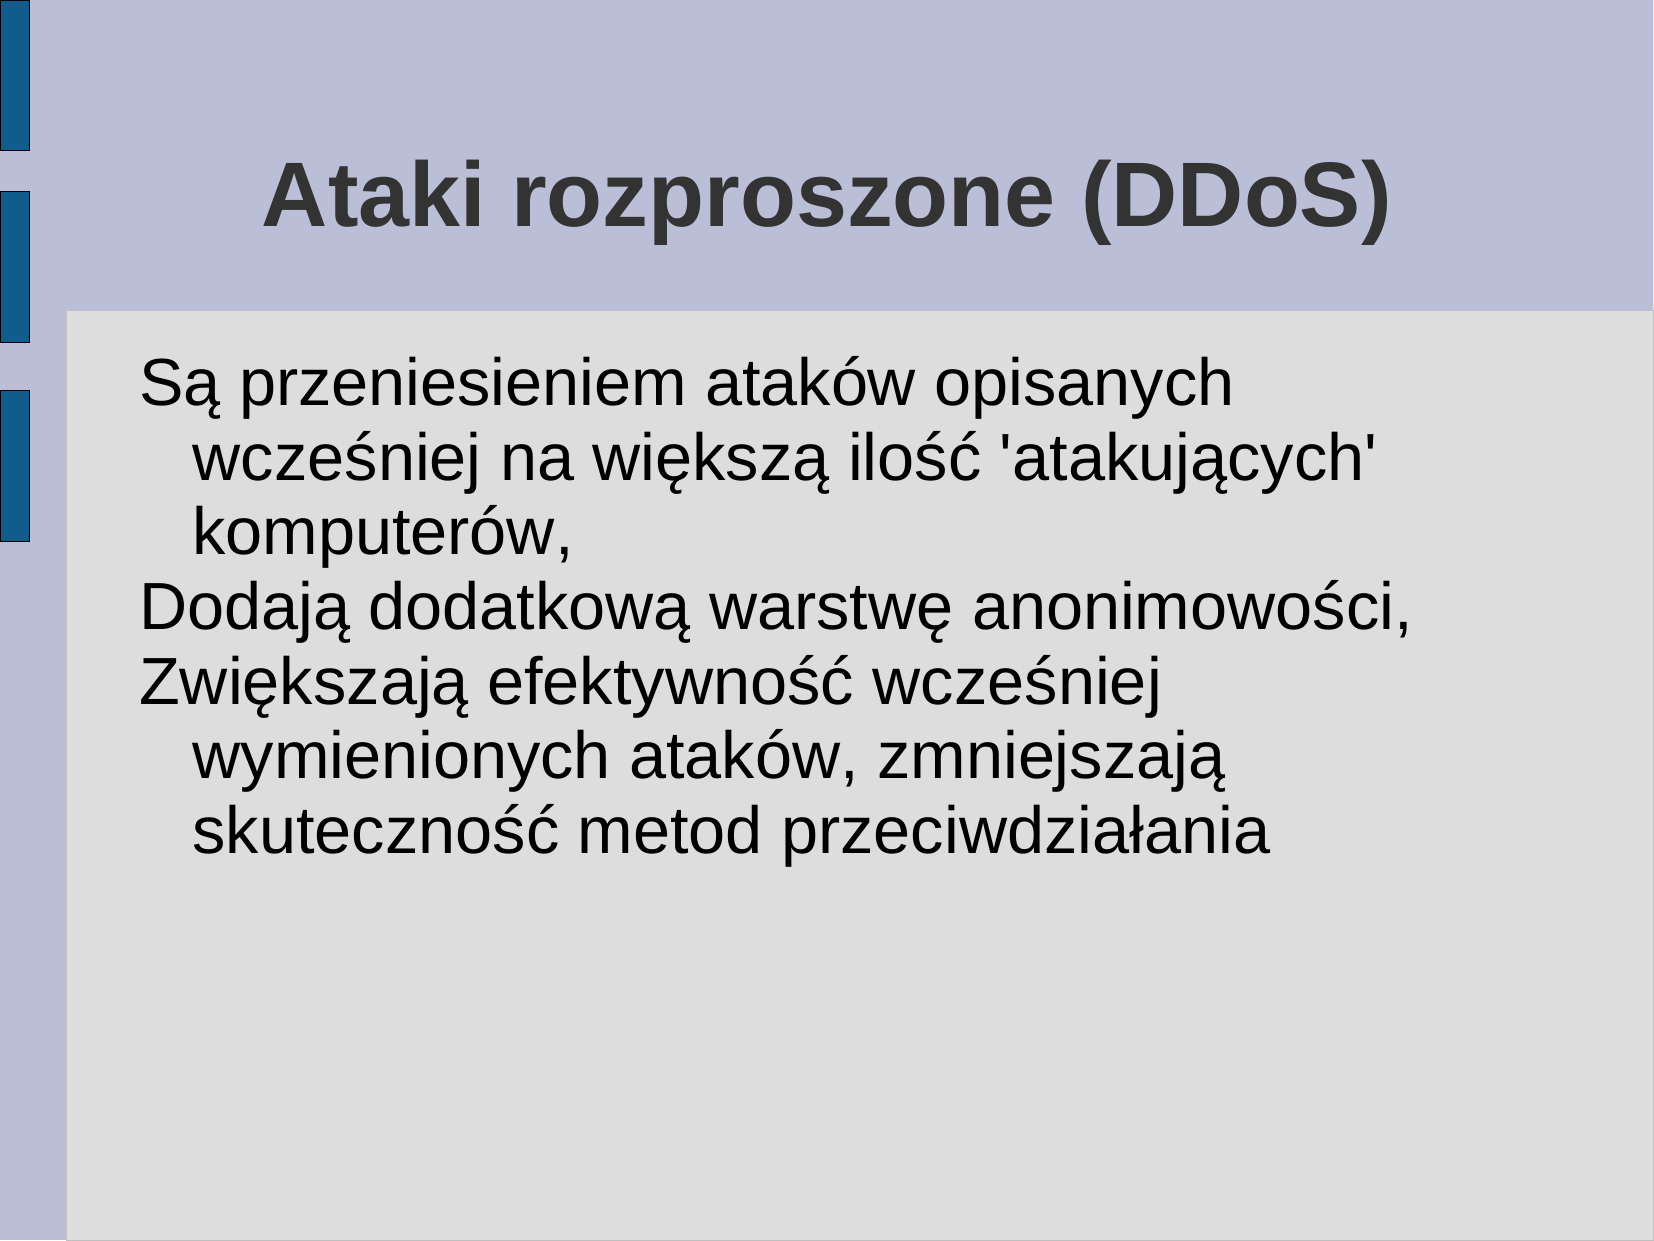

# Ataki rozproszone (DDoS)
Są przeniesieniem ataków opisanych wcześniej na większą ilość 'atakujących' komputerów,
Dodają dodatkową warstwę anonimowości,
Zwiększają efektywność wcześniej wymienionych ataków, zmniejszają skuteczność metod przeciwdziałania